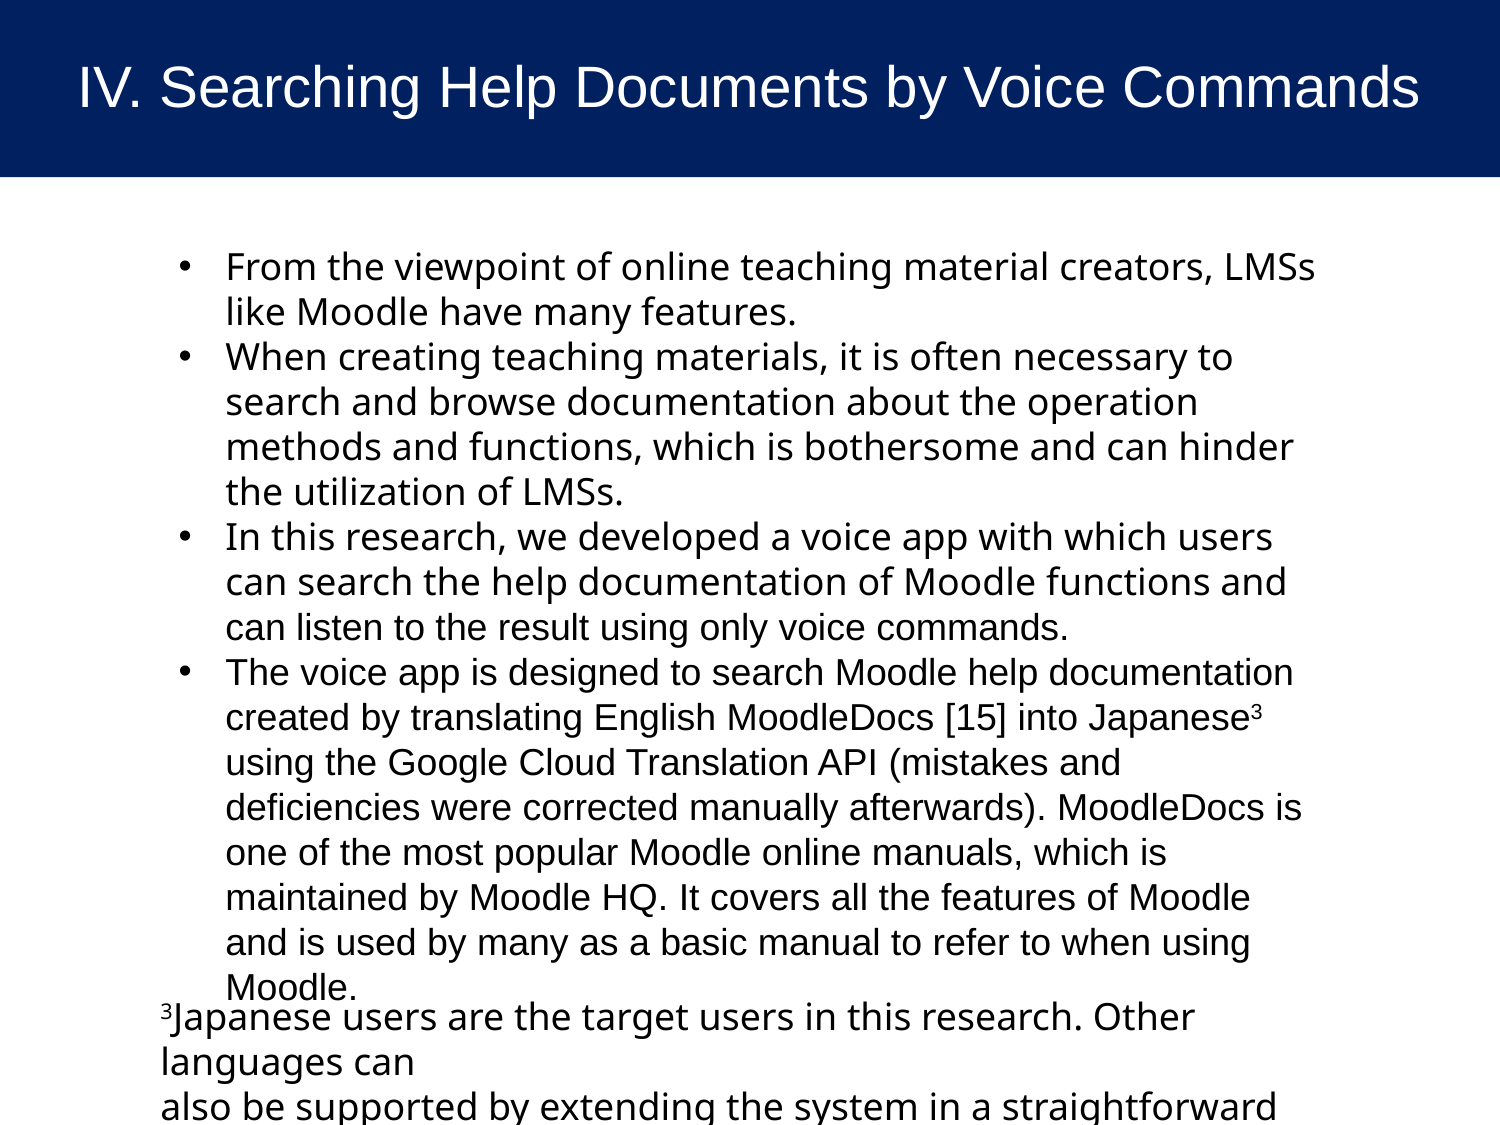

IV. Searching Help Documents by Voice Commands
From the viewpoint of online teaching material creators, LMSs like Moodle have many features.
When creating teaching materials, it is often necessary to search and browse documentation about the operation methods and functions, which is bothersome and can hinder the utilization of LMSs.
In this research, we developed a voice app with which users can search the help documentation of Moodle functions and can listen to the result using only voice commands.
The voice app is designed to search Moodle help documentation created by translating English MoodleDocs [15] into Japanese3 using the Google Cloud Translation API (mistakes and deficiencies were corrected manually afterwards). MoodleDocs is one of the most popular Moodle online manuals, which is maintained by Moodle HQ. It covers all the features of Moodle and is used by many as a basic manual to refer to when using Moodle.
3Japanese users are the target users in this research. Other languages can
also be supported by extending the system in a straightforward manner.